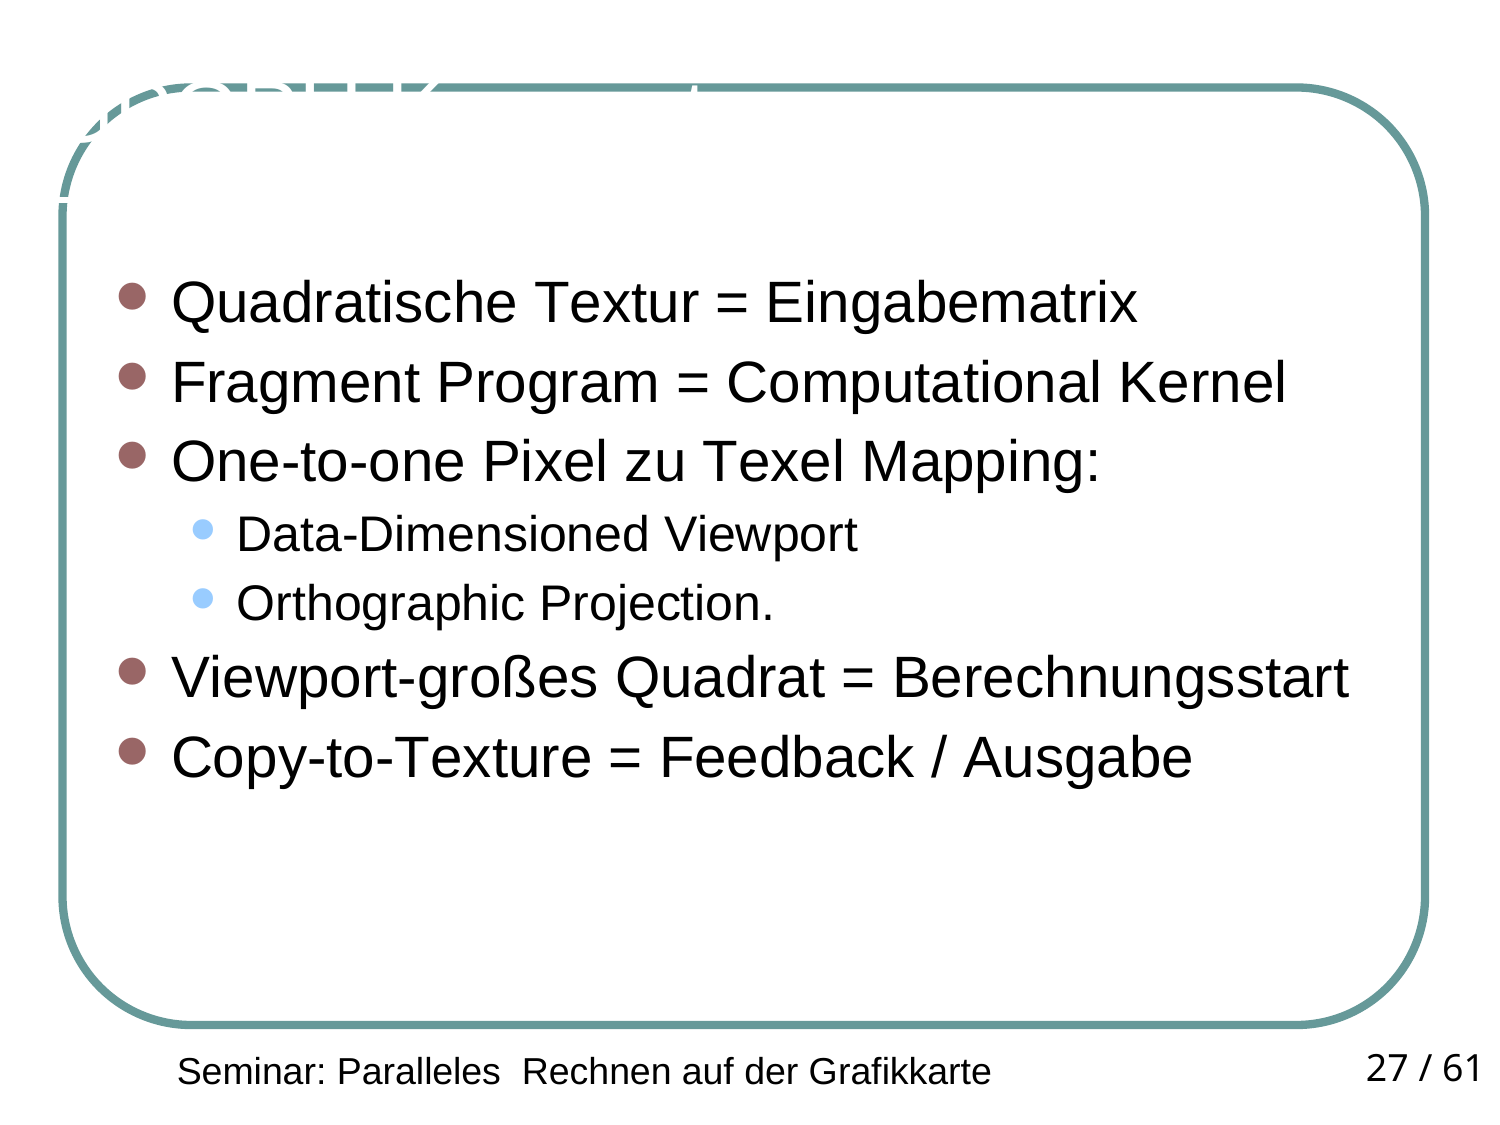

# GPGPU Konzept
Quadratische Textur = Eingabematrix
Fragment Program = Computational Kernel
One-to-one Pixel zu Texel Mapping:
Data-Dimensioned Viewport
Orthographic Projection.
Viewport-großes Quadrat = Berechnungsstart
Copy-to-Texture = Feedback / Ausgabe
Seminar: Paralleles Rechnen auf der Grafikkarte
27